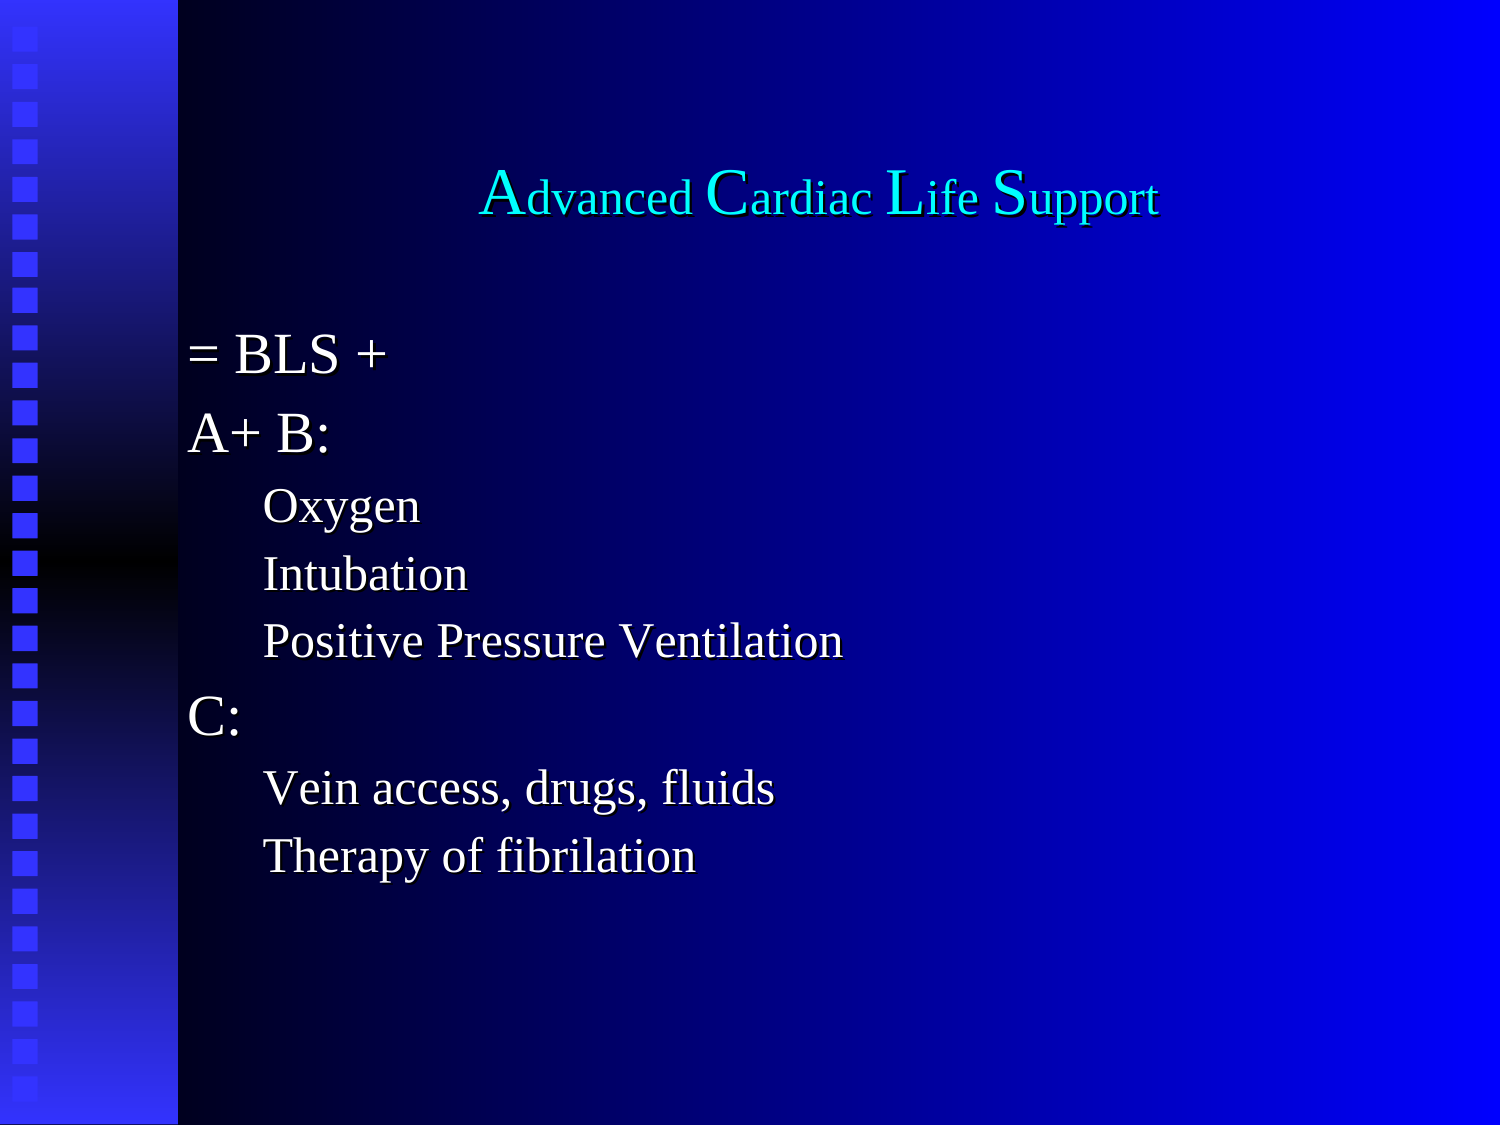

# Advanced Cardiac Life Support
= BLS +
A+ B:
Oxygen
Intubation
Positive Pressure Ventilation
C:
Vein access, drugs, fluids
Therapy of fibrilation